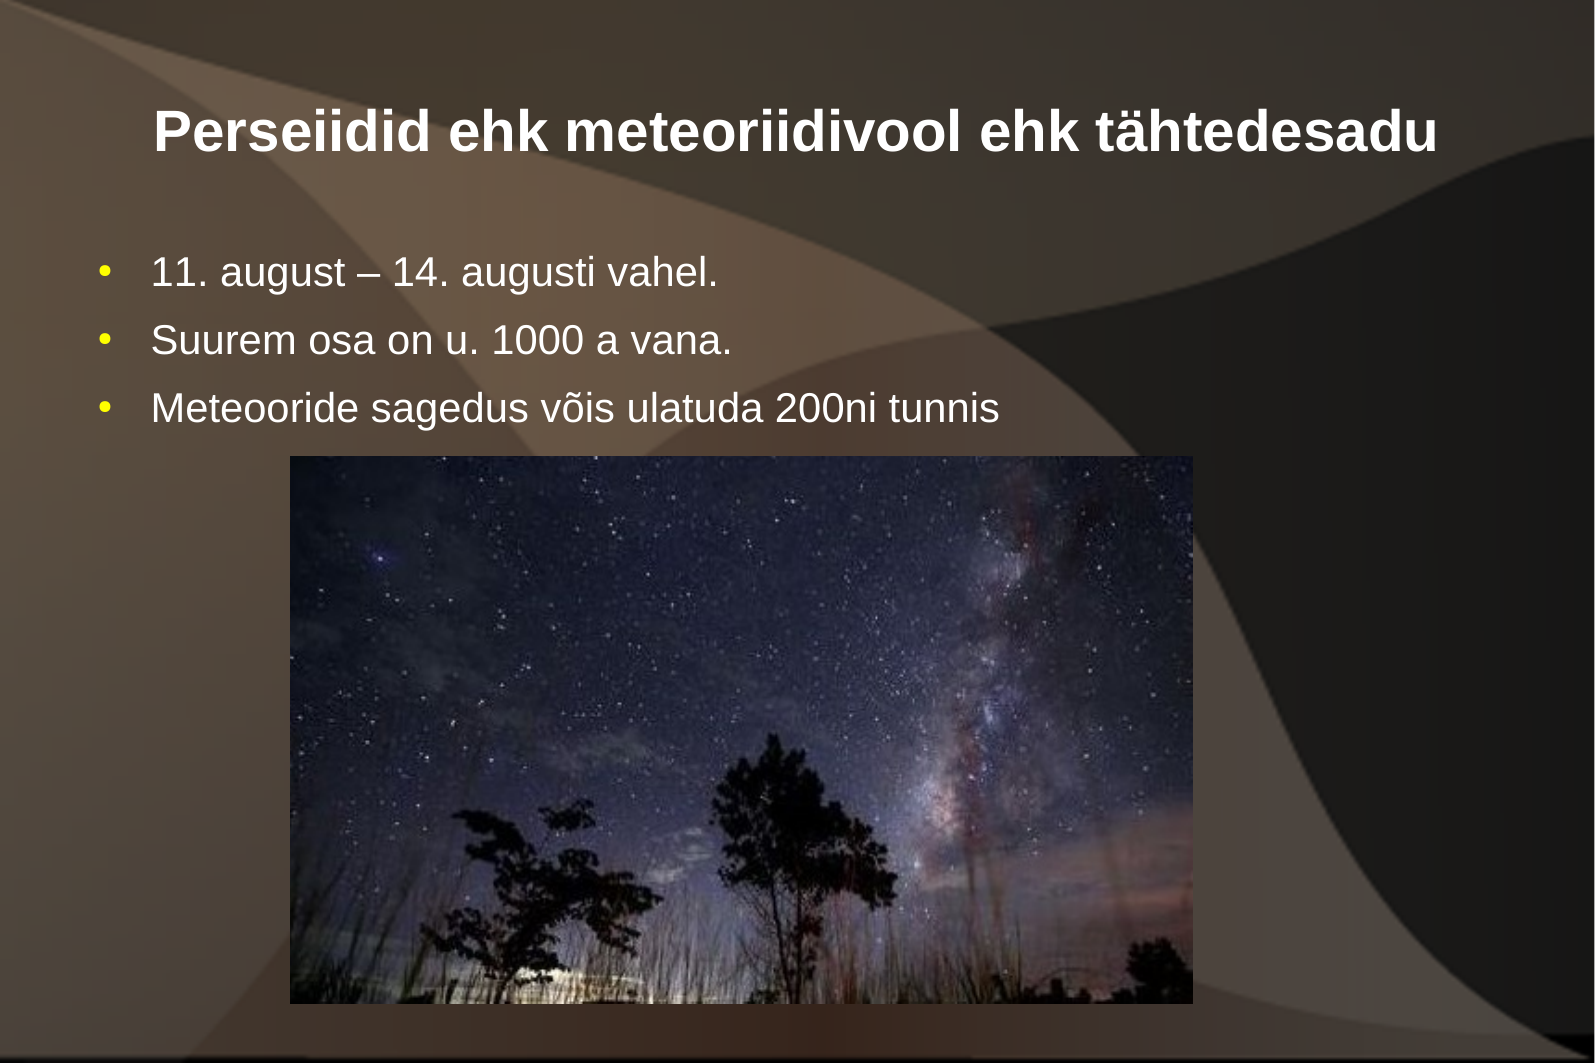

# Perseiidid ehk meteoriidivool ehk tähtedesadu
11. august – 14. augusti vahel.
Suurem osa on u. 1000 a vana.
Meteooride sagedus võis ulatuda 200ni tunnis